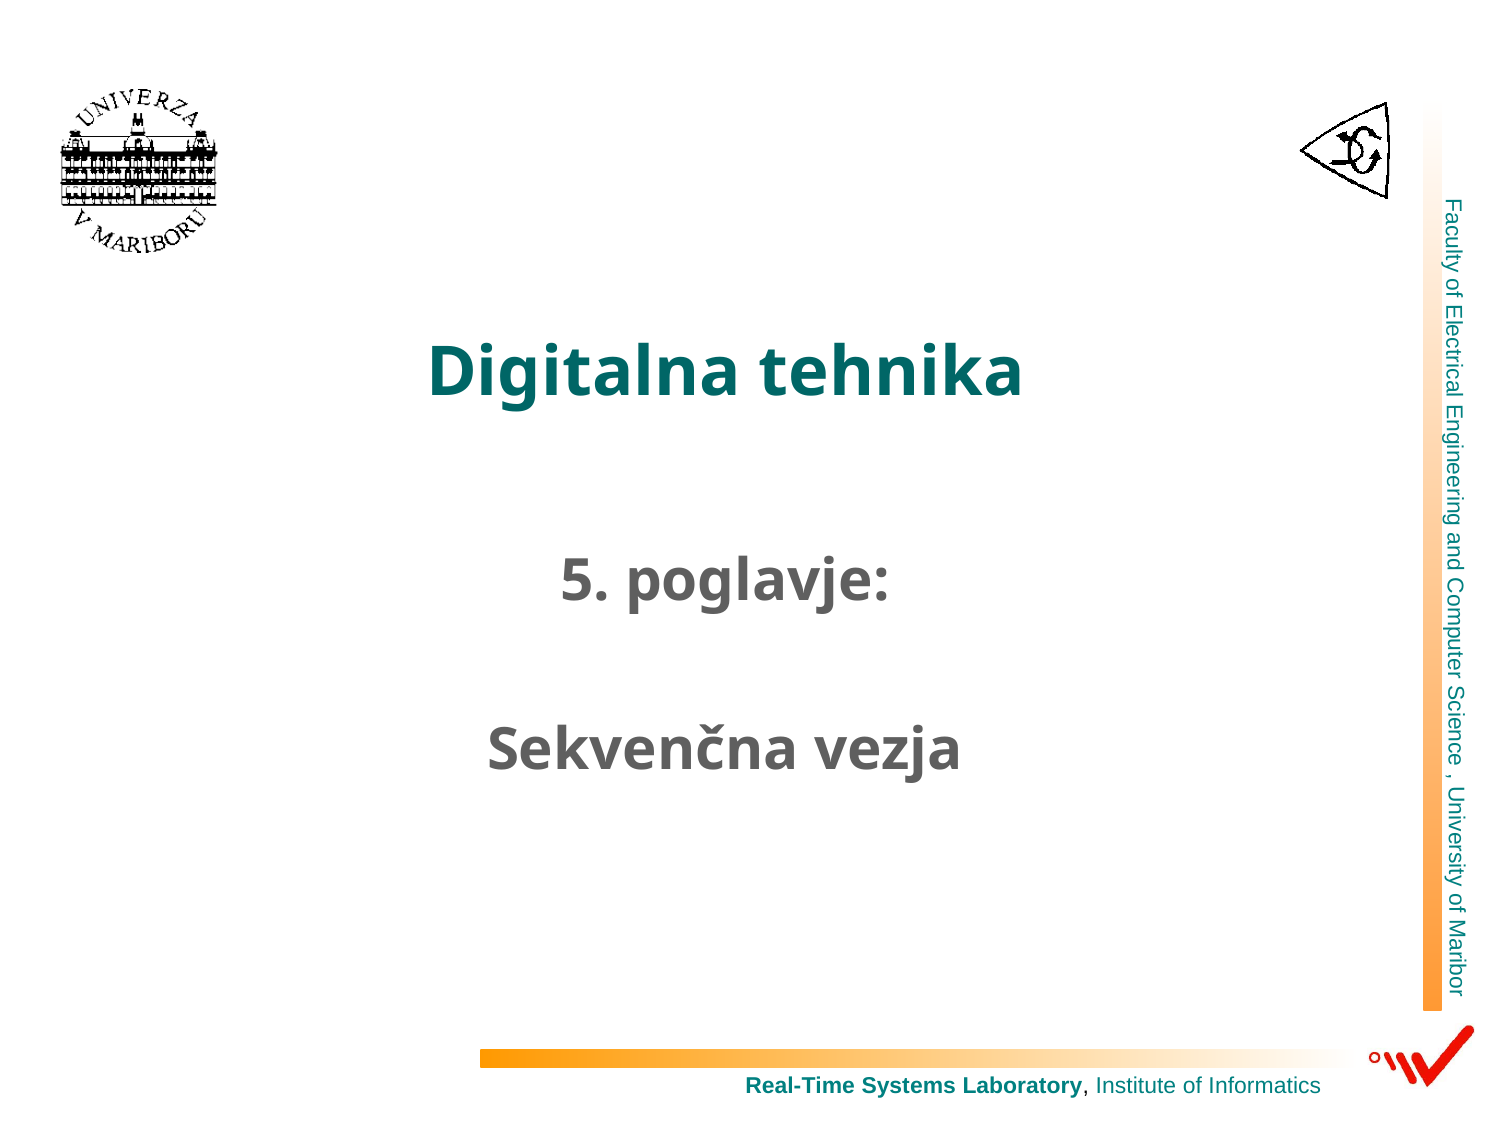

# Digitalna tehnika
5. poglavje:
Sekvenčna vezja